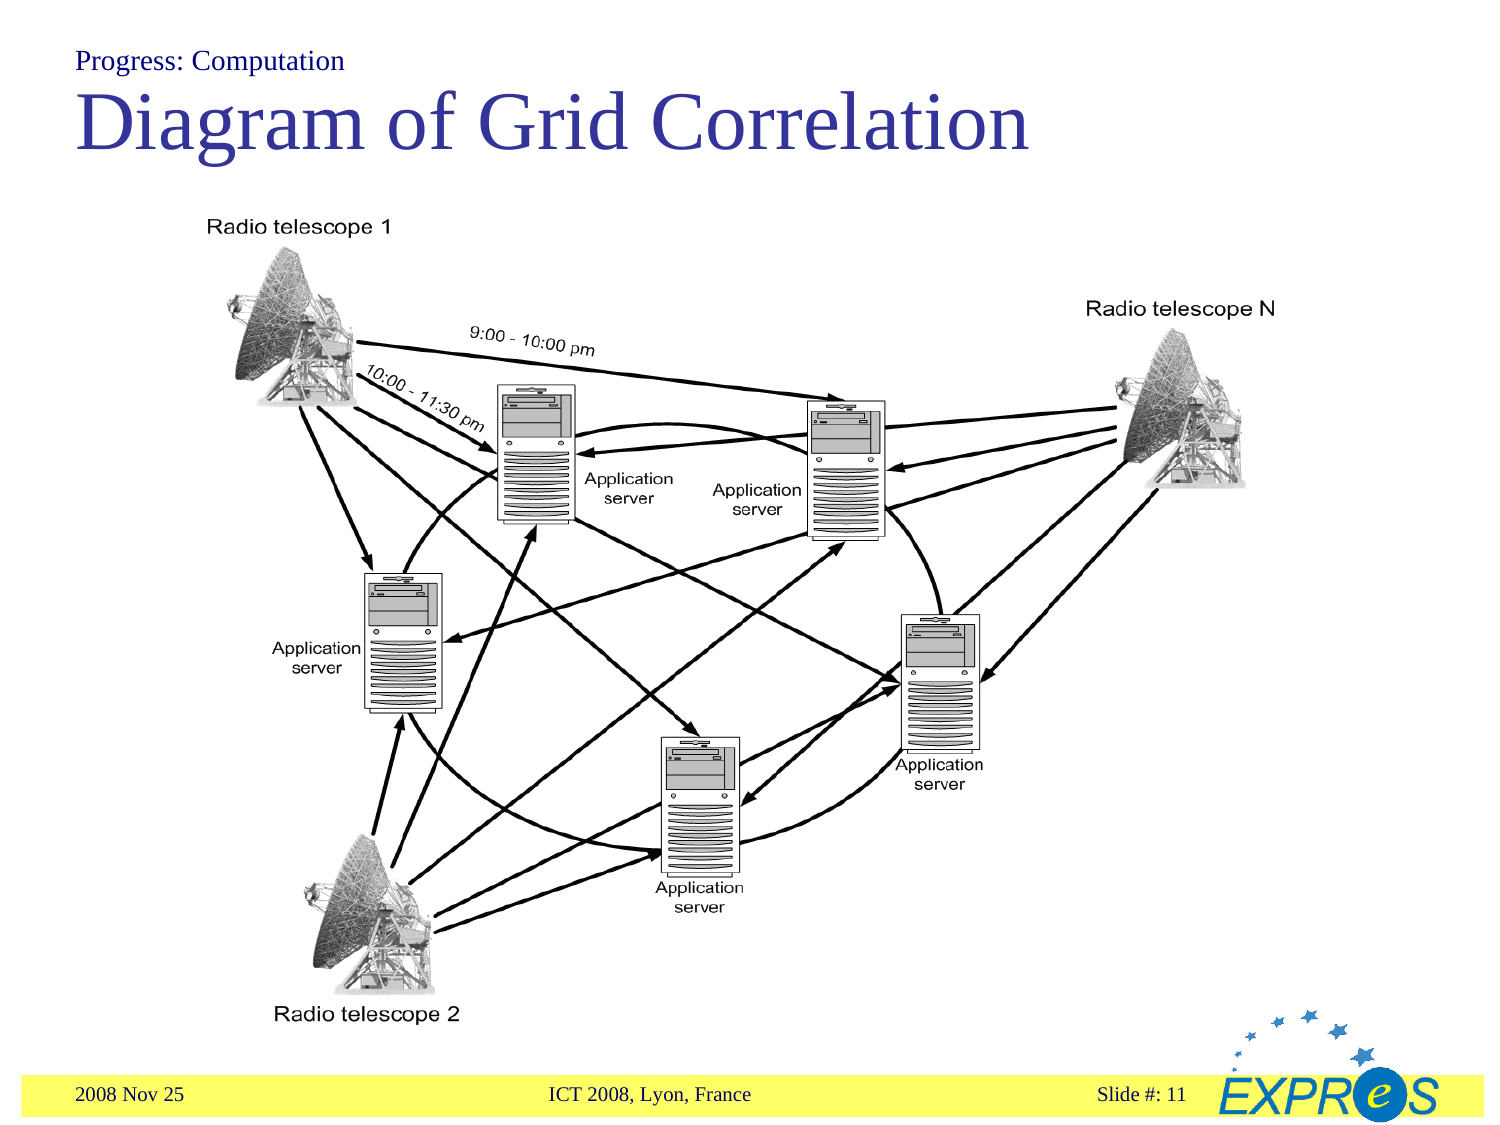

Progress: Computation
# Diagram of Grid Correlation
YYYY Mmm DD
Meeting Name, Location
11